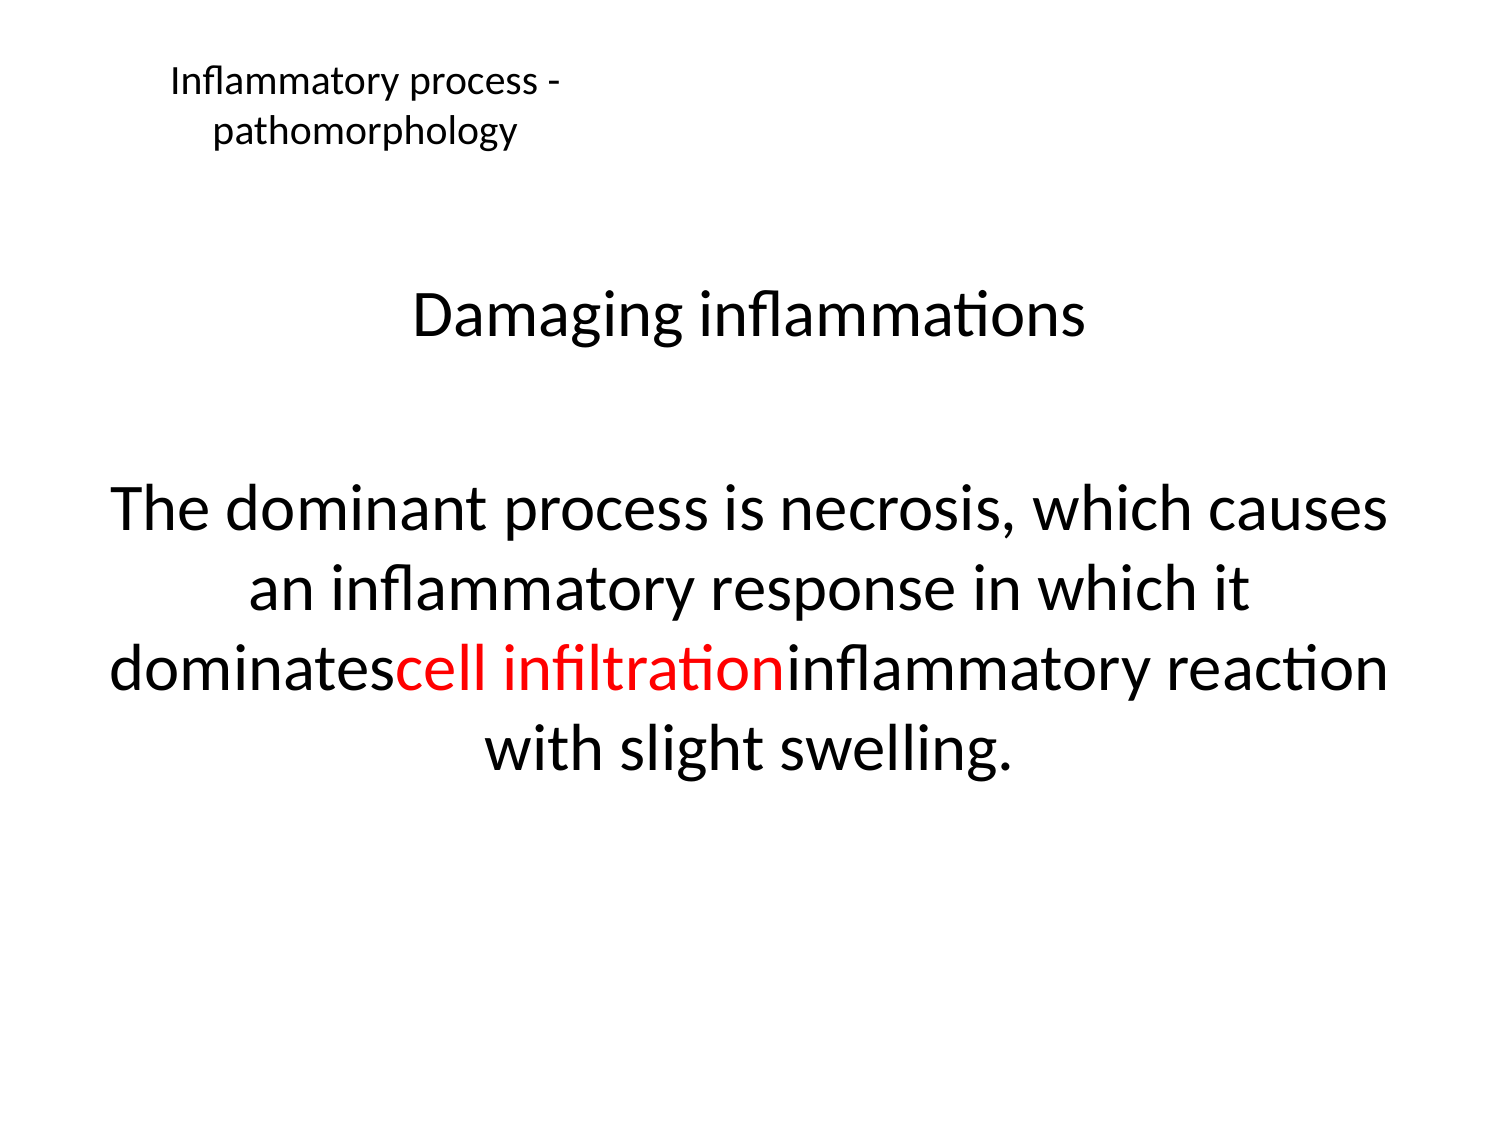

# Inflammatory process - pathomorphology
Damaging inflammations
The dominant process is necrosis, which causes an inflammatory response in which it dominatescell infiltrationinflammatory reaction with slight swelling.